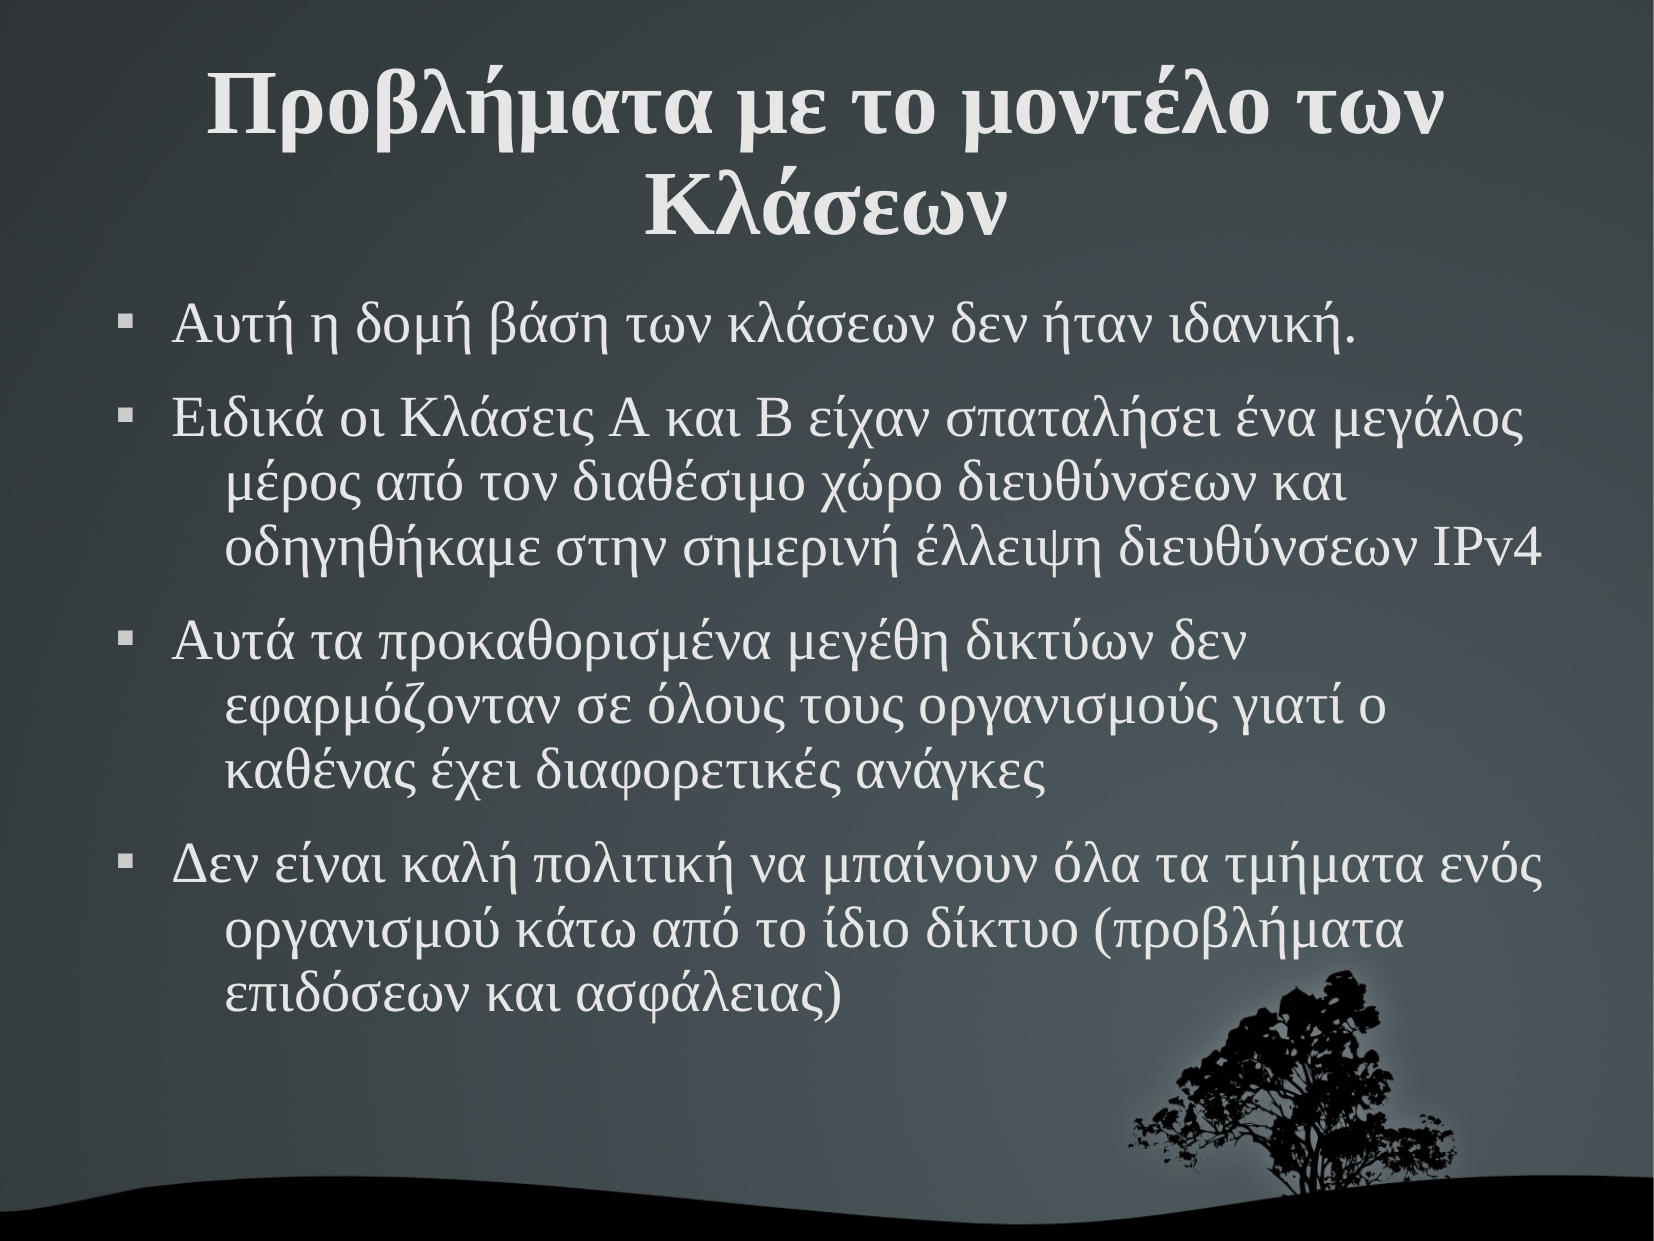

# Προβλήματα με το μοντέλο των Κλάσεων
Αυτή η δομή βάση των κλάσεων δεν ήταν ιδανική.
Ειδικά οι Κλάσεις Α και Β είχαν σπαταλήσει ένα μεγάλος μέρος από τον διαθέσιμο χώρο διευθύνσεων και οδηγηθήκαμε στην σημερινή έλλειψη διευθύνσεων IPv4
Αυτά τα προκαθορισμένα μεγέθη δικτύων δεν εφαρμόζονταν σε όλους τους οργανισμούς γιατί ο καθένας έχει διαφορετικές ανάγκες
Δεν είναι καλή πολιτική να μπαίνουν όλα τα τμήματα ενός οργανισμού κάτω από το ίδιο δίκτυο (προβλήματα επιδόσεων και ασφάλειας)